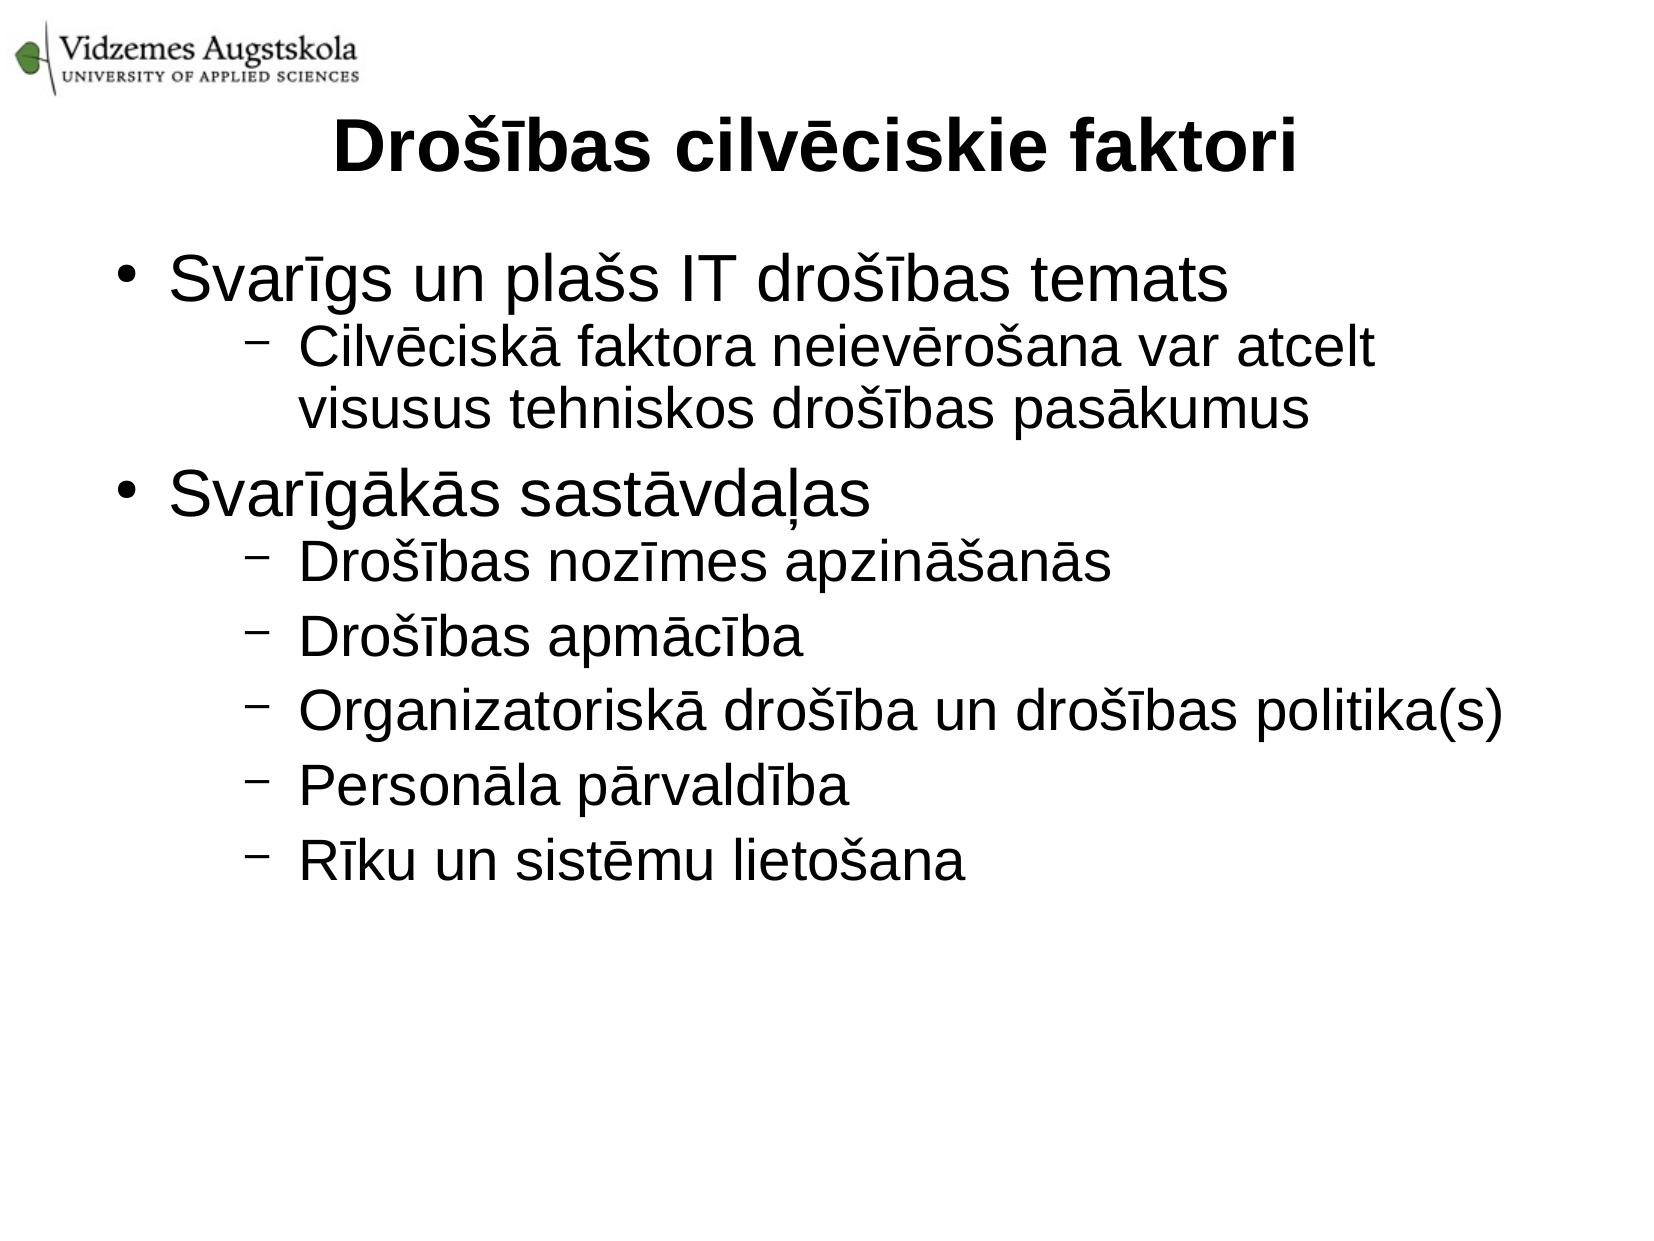

# Drošības cilvēciskie faktori
Svarīgs un plašs IT drošības temats
Cilvēciskā faktora neievērošana var atcelt visusus tehniskos drošības pasākumus
Svarīgākās sastāvdaļas
Drošības nozīmes apzināšanās
Drošības apmācība
Organizatoriskā drošība un drošības politika(s)
Personāla pārvaldība
Rīku un sistēmu lietošana